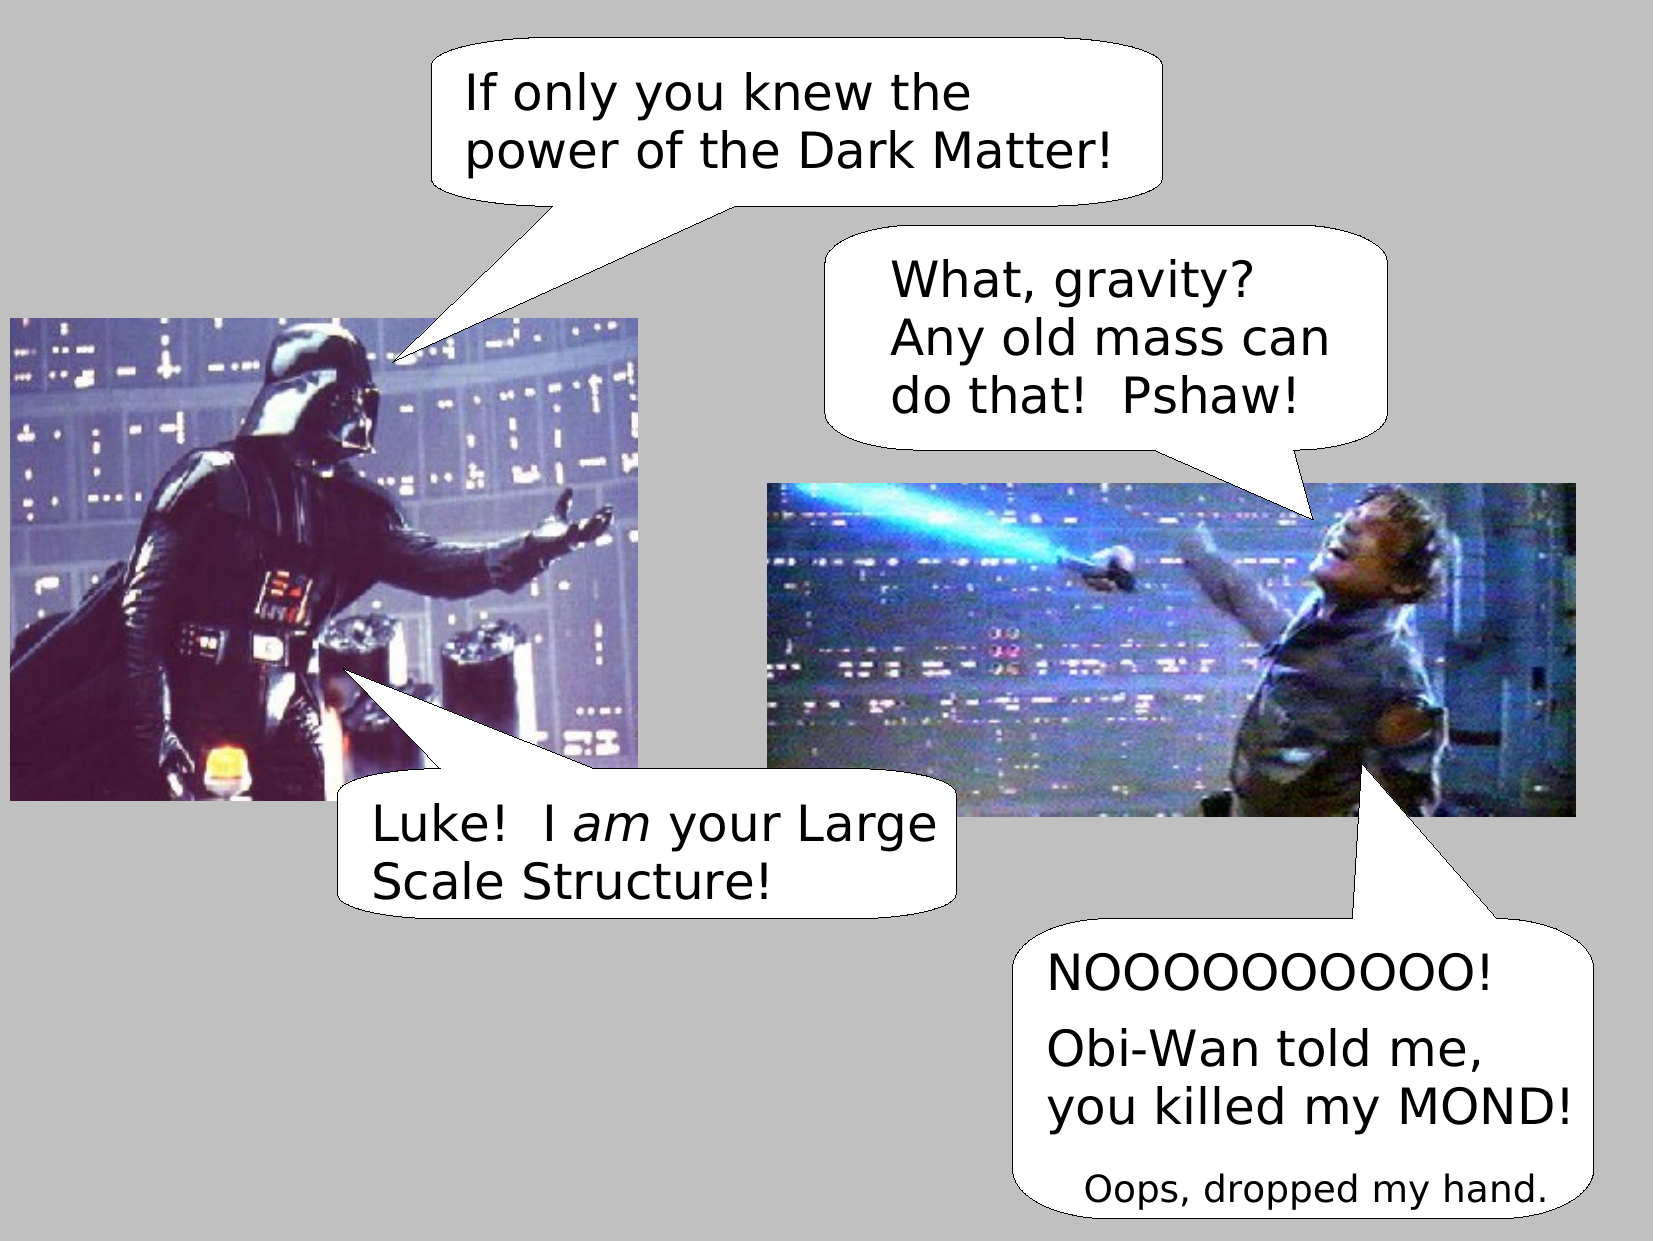

If only you knew the power of the Dark Matter!
What, gravity? Any old mass can do that! Pshaw!
Luke! I am your Large Scale Structure!
NOOOOOOOOOO!
Obi-Wan told me, you killed my MOND!
Oops, dropped my hand.